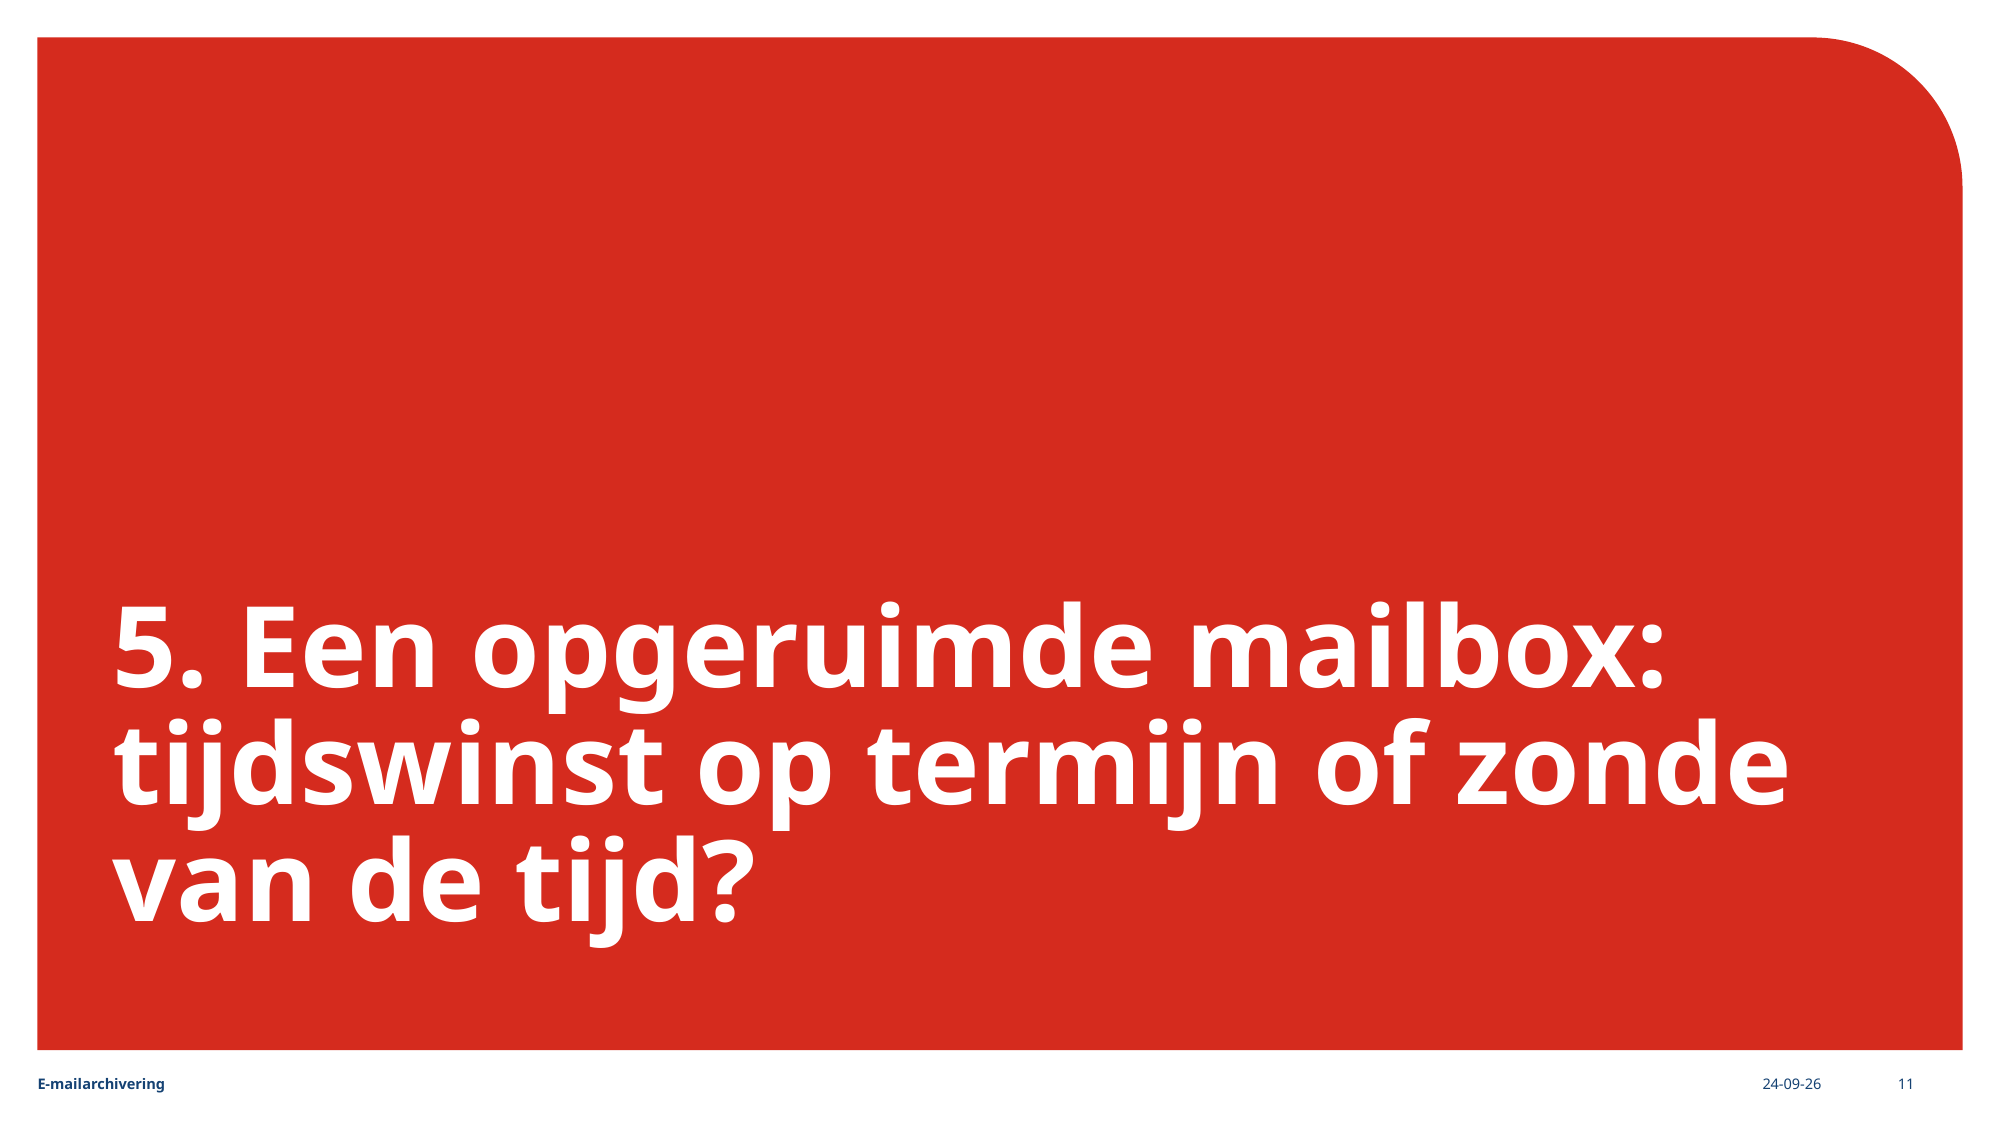

# 5. Een opgeruimde mailbox: tijdswinst op termijn of zonde van de tijd?